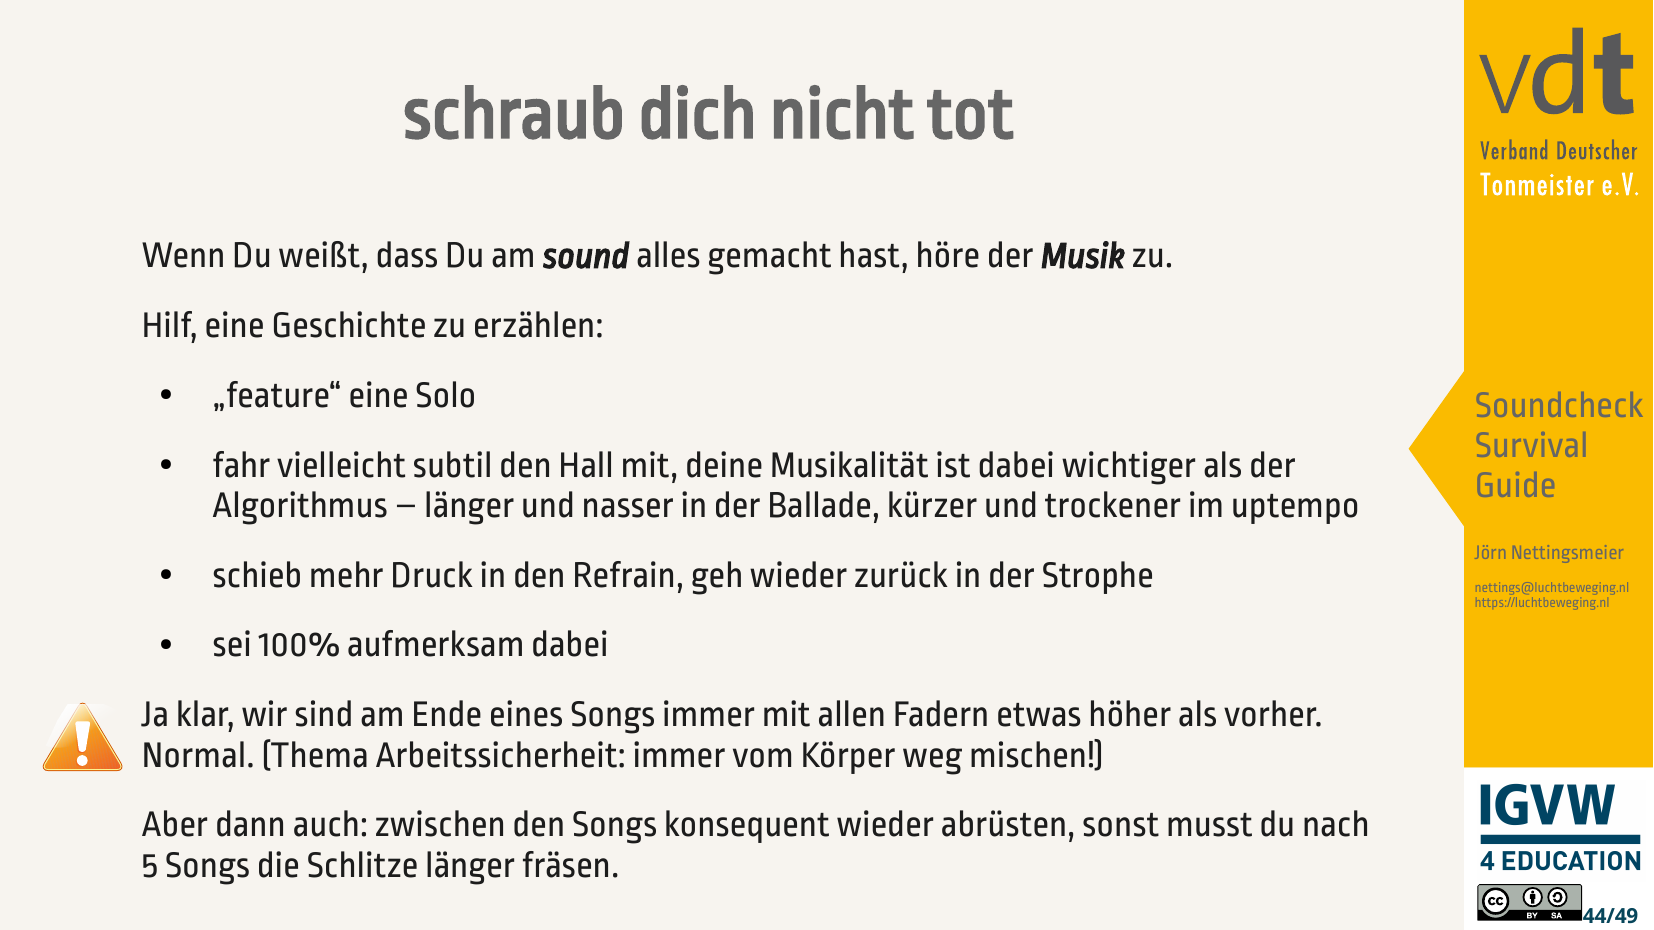

# schraub dich nicht tot
Wenn Du weißt, dass Du am sound alles gemacht hast, höre der Musik zu.
Hilf, eine Geschichte zu erzählen:
„feature“ eine Solo
fahr vielleicht subtil den Hall mit, deine Musikalität ist dabei wichtiger als der Algorithmus – länger und nasser in der Ballade, kürzer und trockener im uptempo
schieb mehr Druck in den Refrain, geh wieder zurück in der Strophe
sei 100% aufmerksam dabei
Ja klar, wir sind am Ende eines Songs immer mit allen Fadern etwas höher als vorher. Normal. (Thema Arbeitssicherheit: immer vom Körper weg mischen!)
Aber dann auch: zwischen den Songs konsequent wieder abrüsten, sonst musst du nach 5 Songs die Schlitze länger fräsen.